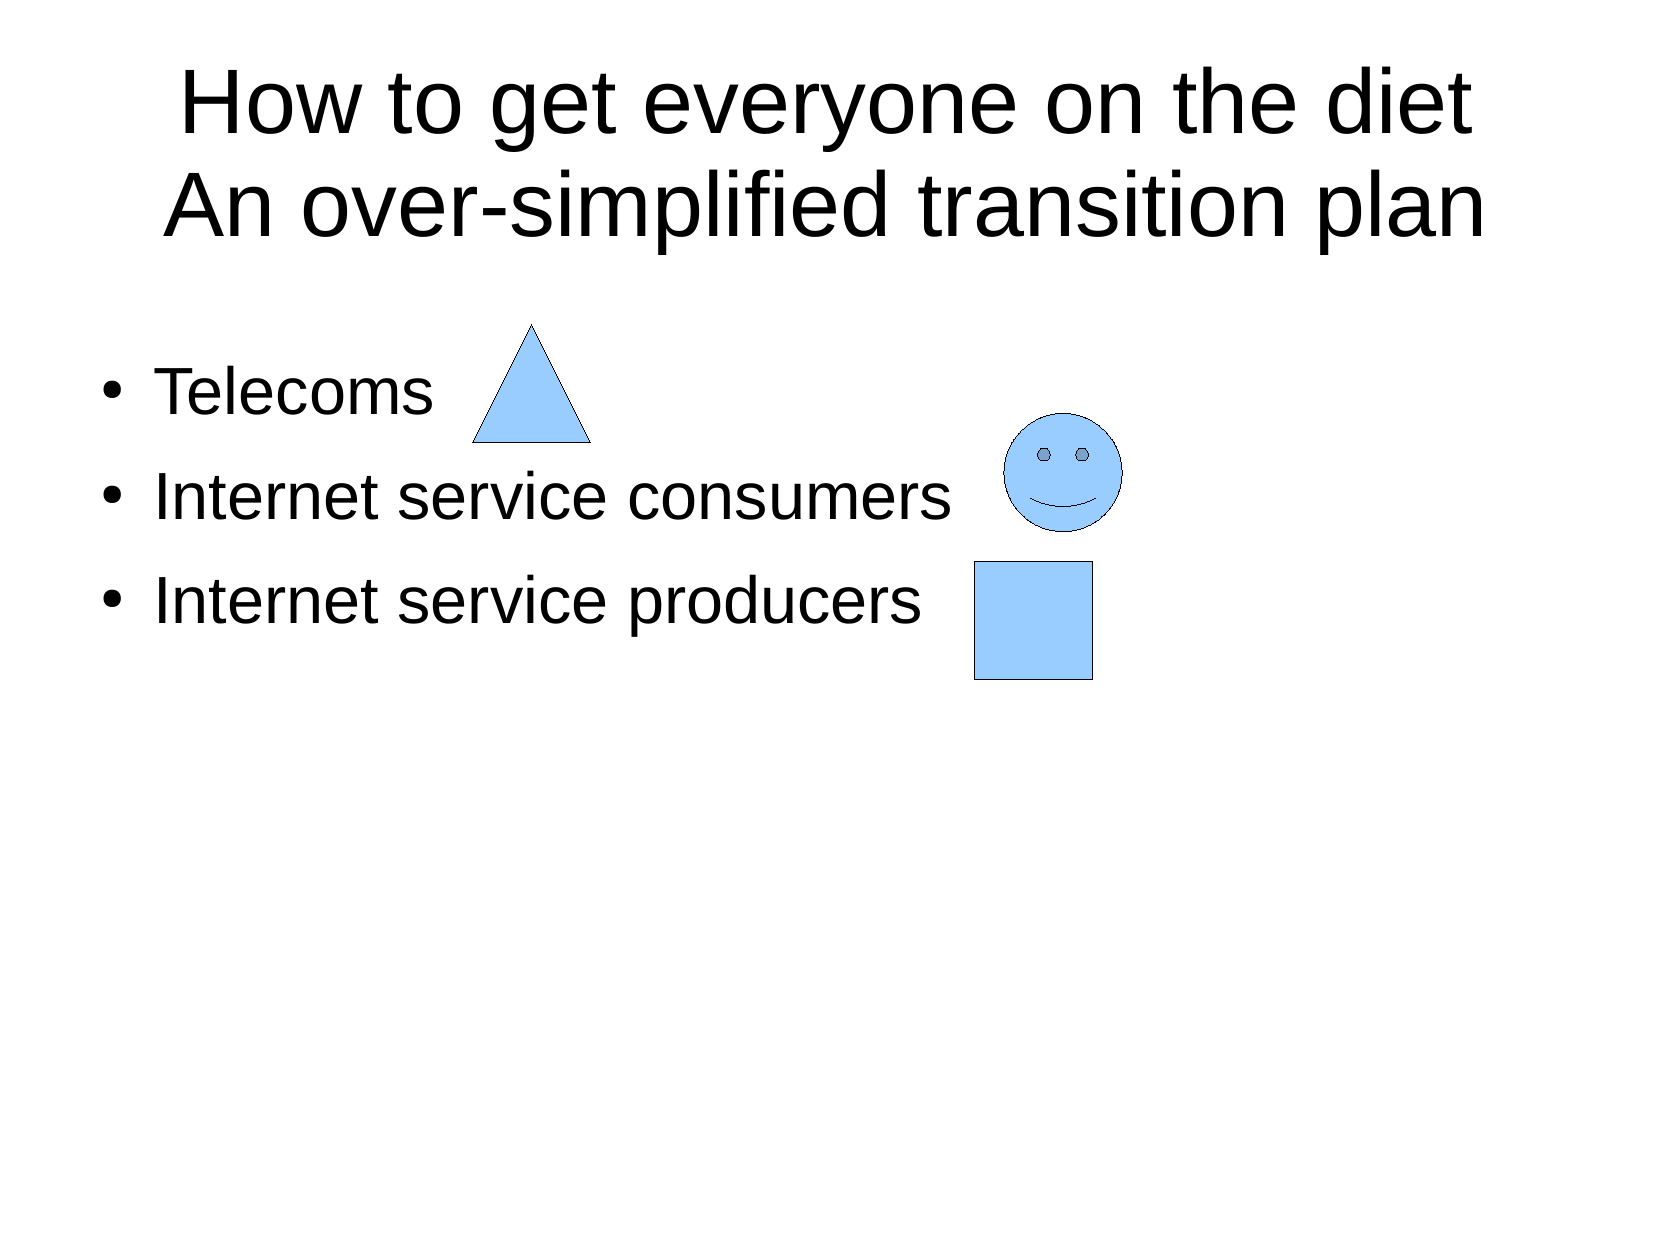

# How to get everyone on the diet An over-simplified transition plan
Telecoms
Internet service consumers
Internet service producers